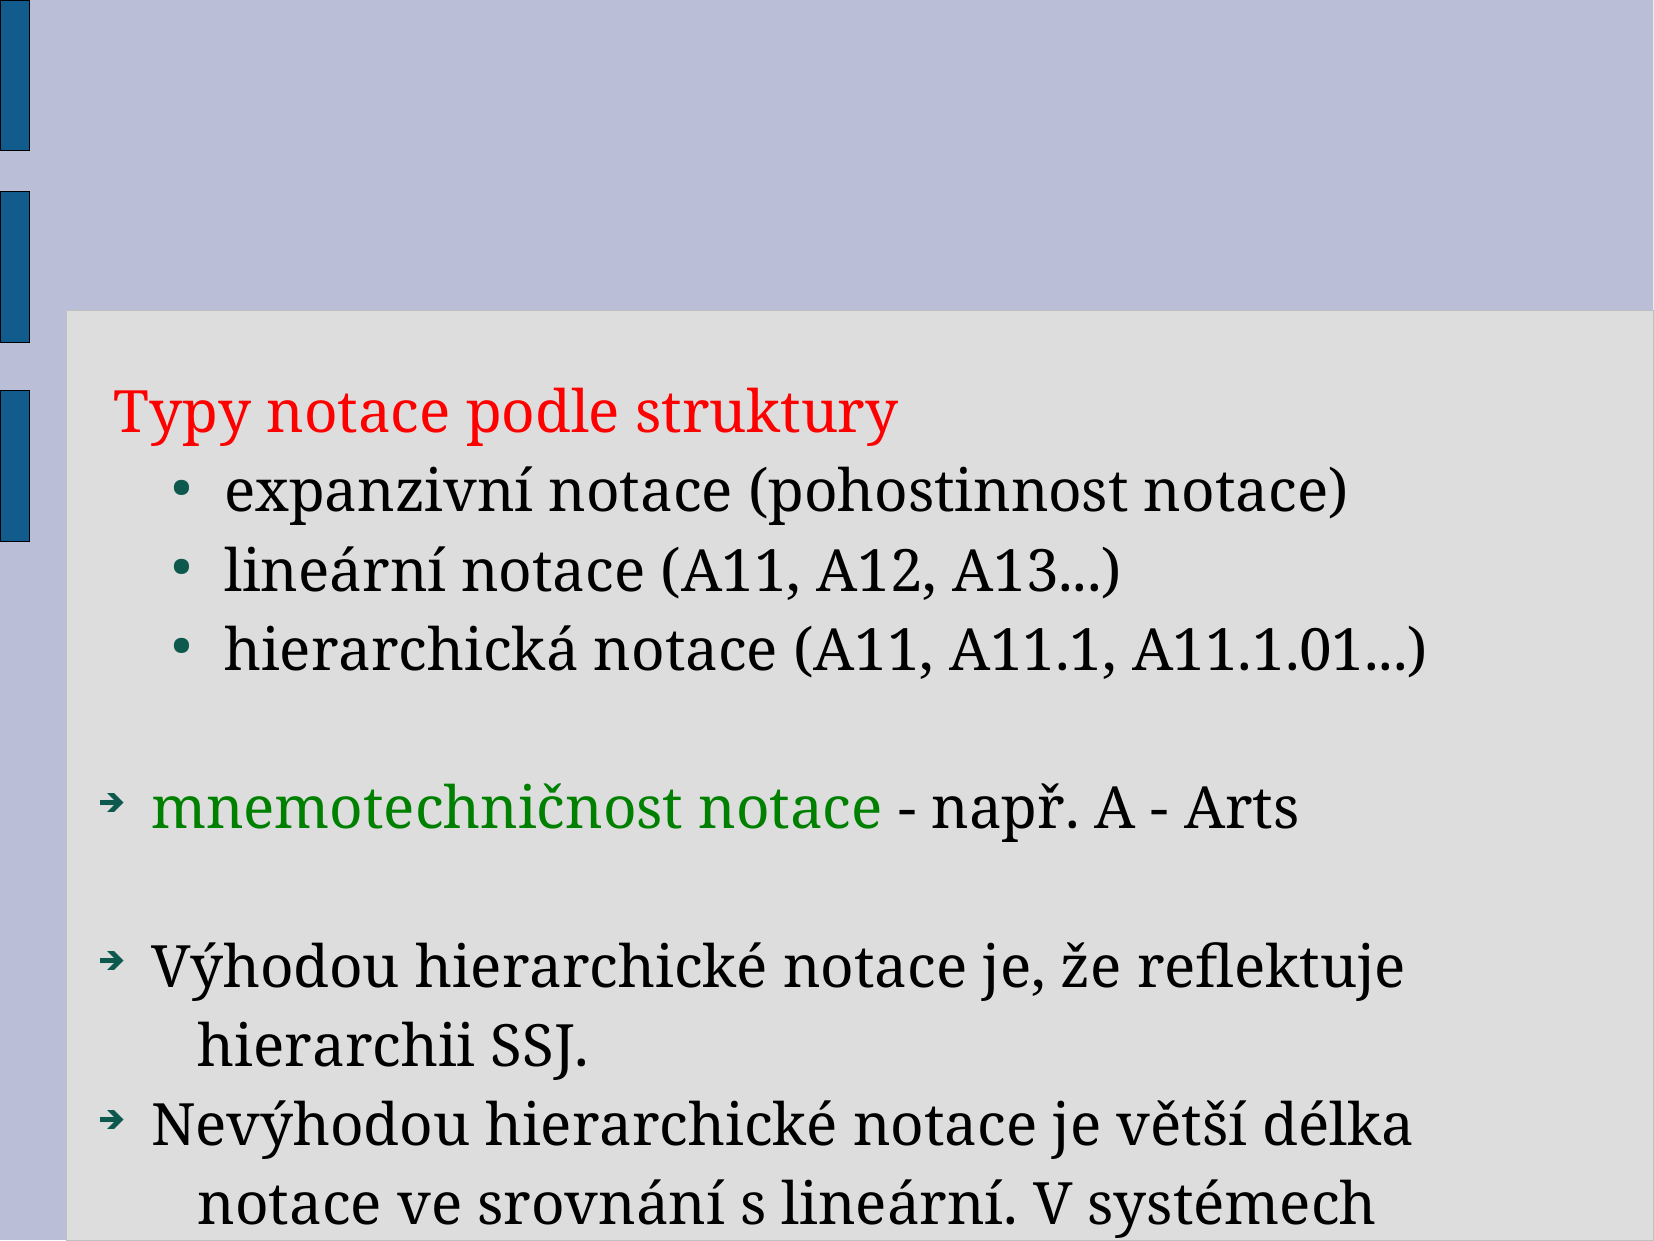

# Typy notace podle struktury
expanzivní notace (pohostinnost notace)
lineární notace (A11, A12, A13...)
hierarchická notace (A11, A11.1, A11.1.01...)
mnemotechničnost notace - např. A - Arts
Výhodou hierarchické notace je, že reflektuje hierarchii SSJ.
Nevýhodou hierarchické notace je větší délka notace ve srovnání s lineární. V systémech třídění, které nepoužívají hierarchické notace, je pružnost notace obvykle větší.